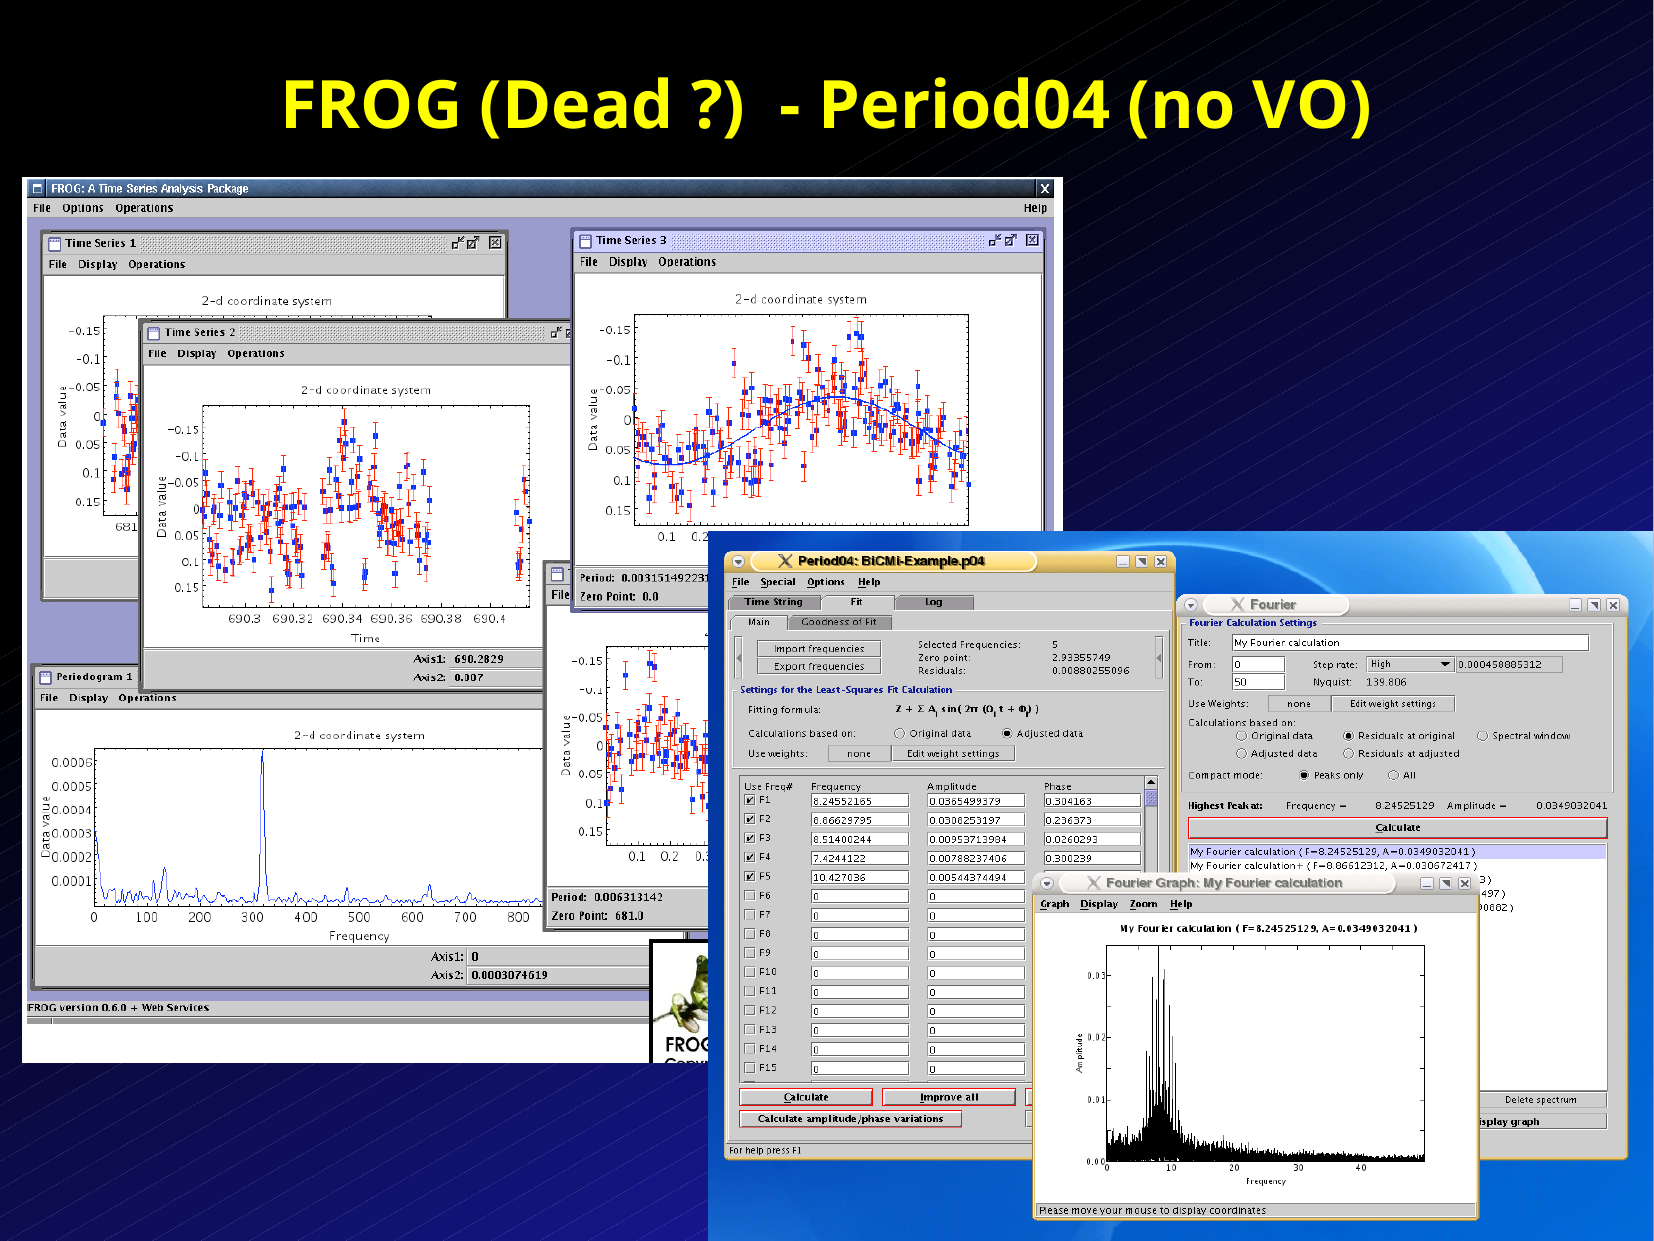

# FROG (Dead ?) - Period04 (no VO)